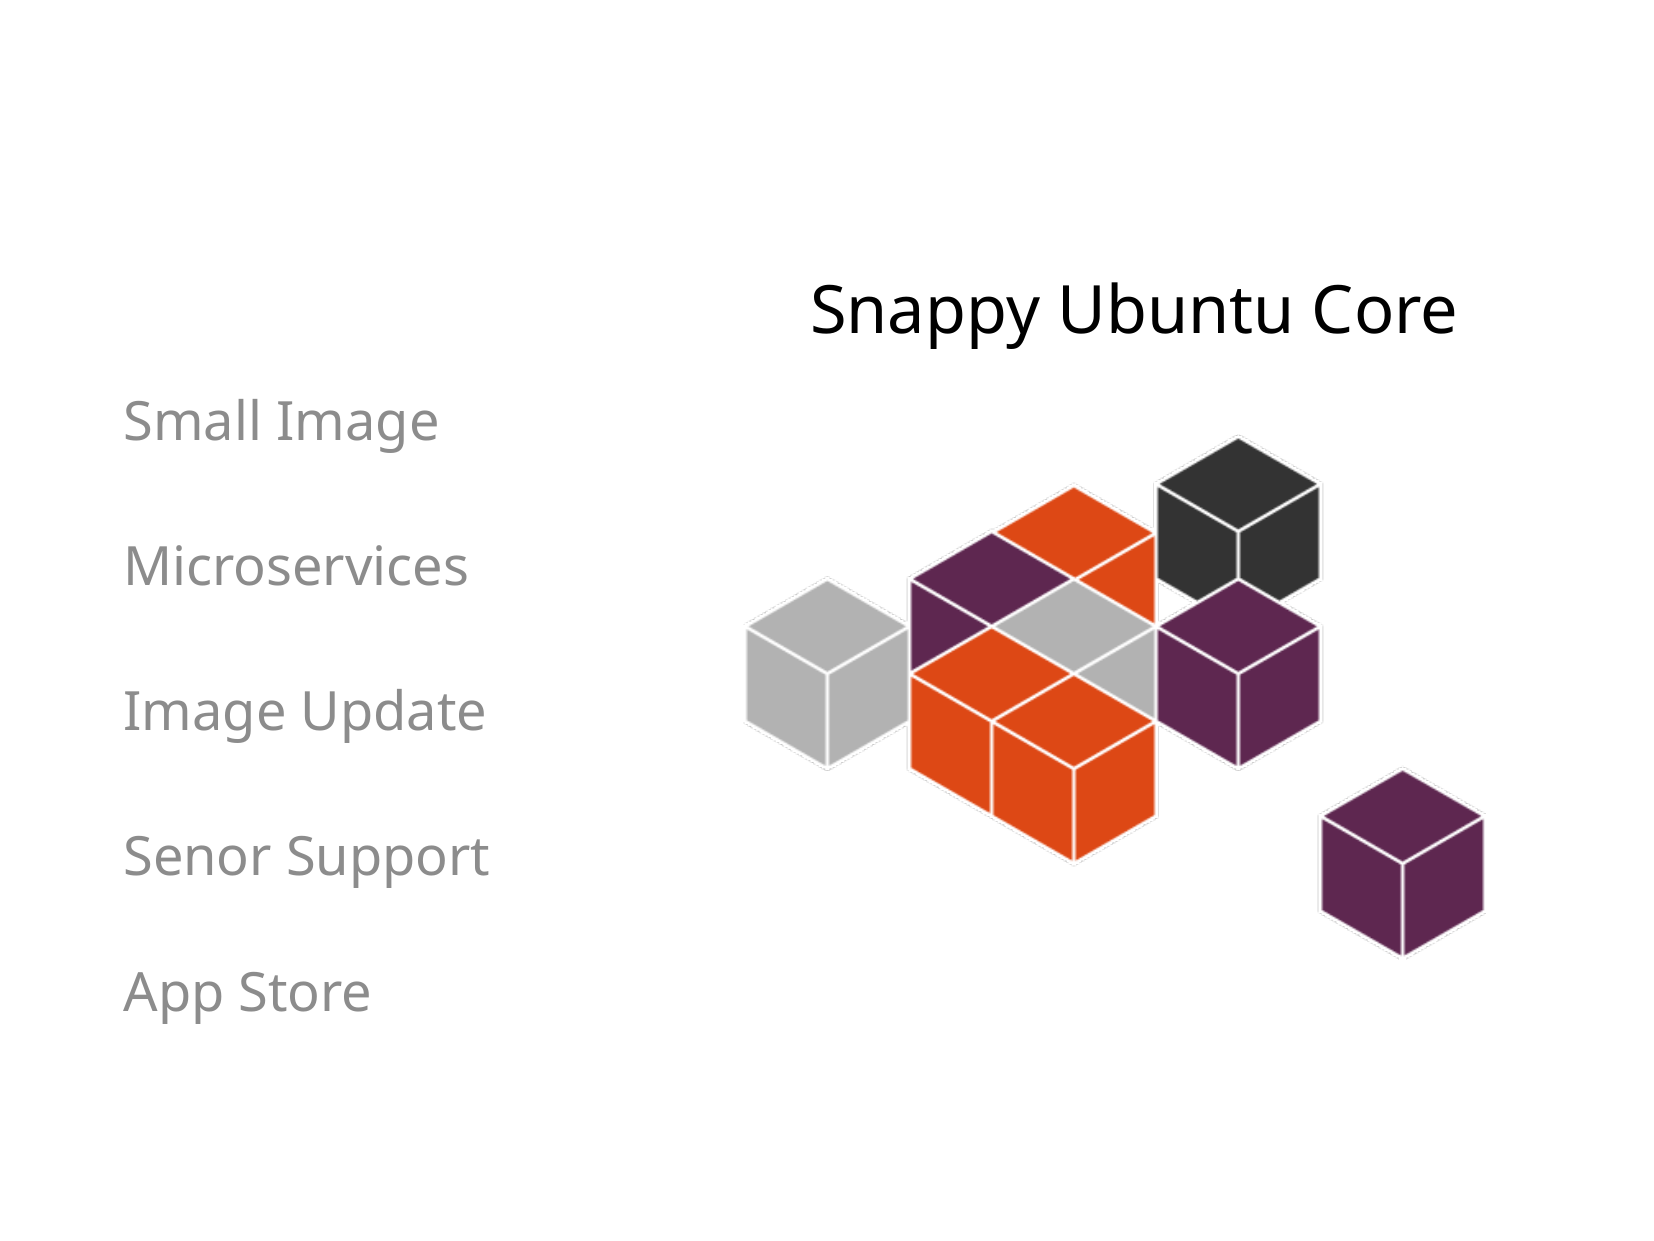

Snappy Ubuntu Core
Small Image
Microservices
Image Update
Senor Support
App Store